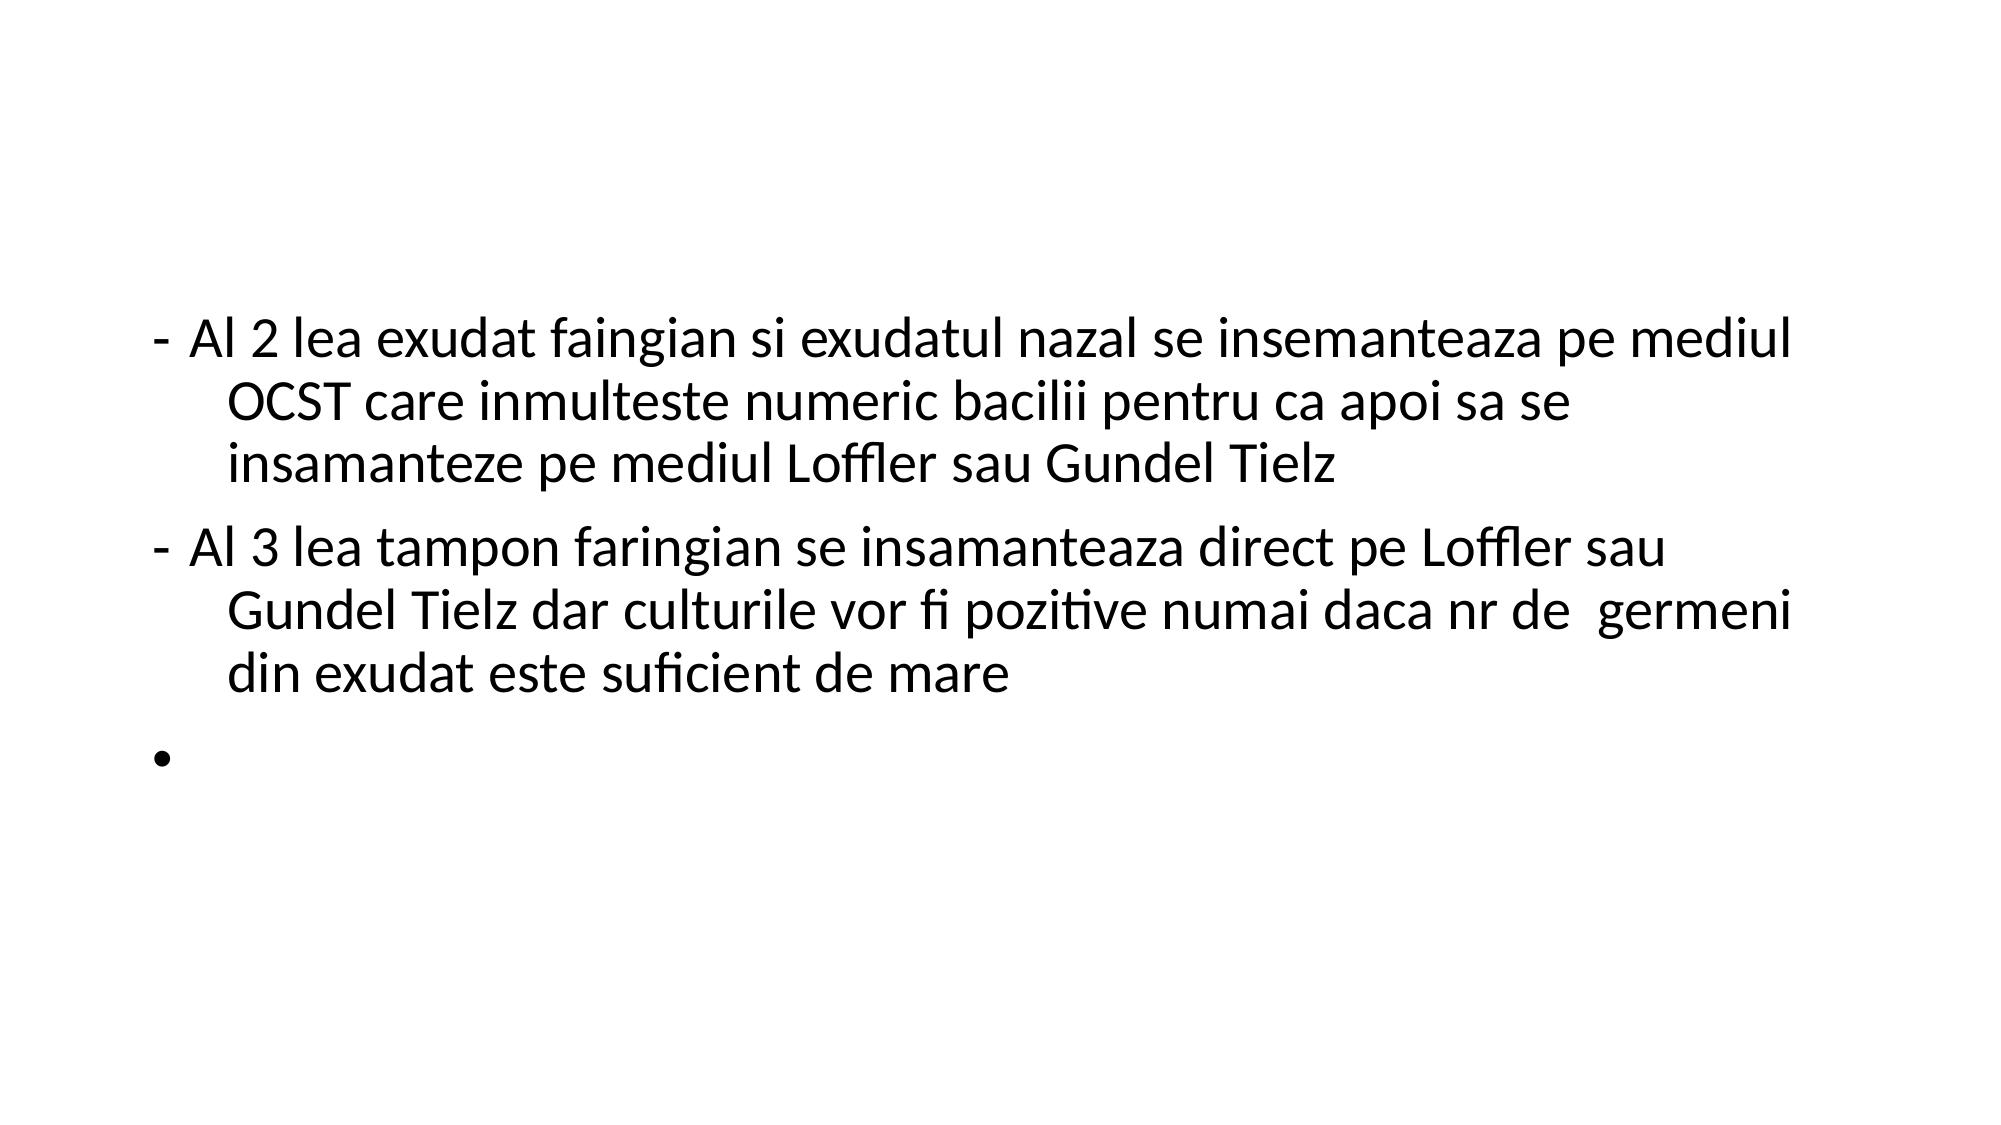

#
Al 2 lea exudat faingian si exudatul nazal se insemanteaza pe mediul OCST care inmulteste numeric bacilii pentru ca apoi sa se insamanteze pe mediul Loffler sau Gundel Tielz
Al 3 lea tampon faringian se insamanteaza direct pe Loffler sau Gundel Tielz dar culturile vor fi pozitive numai daca nr de germeni din exudat este suficient de mare